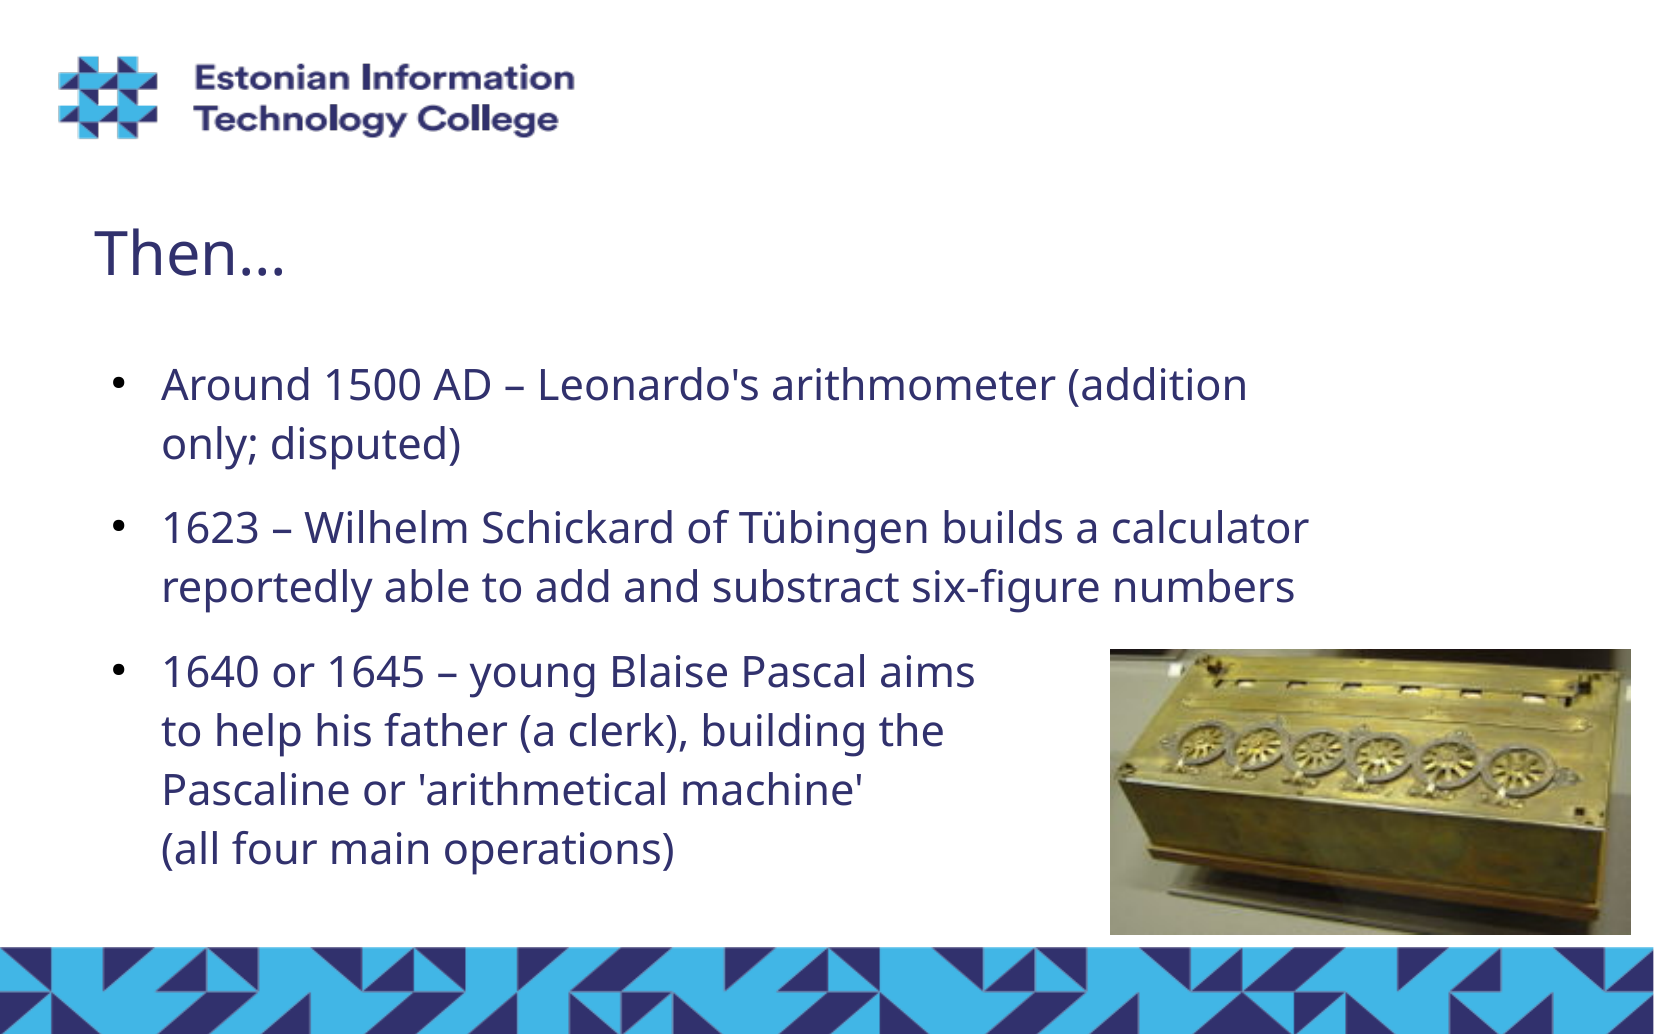

# Then…
Around 1500 AD – Leonardo's arithmometer (addition only; disputed)
1623 – Wilhelm Schickard of Tübingen builds a calculator reportedly able to add and substract six-figure numbers
1640 or 1645 – young Blaise Pascal aims
to help his father (a clerk), building the
Pascaline or 'arithmetical machine'
(all four main operations)